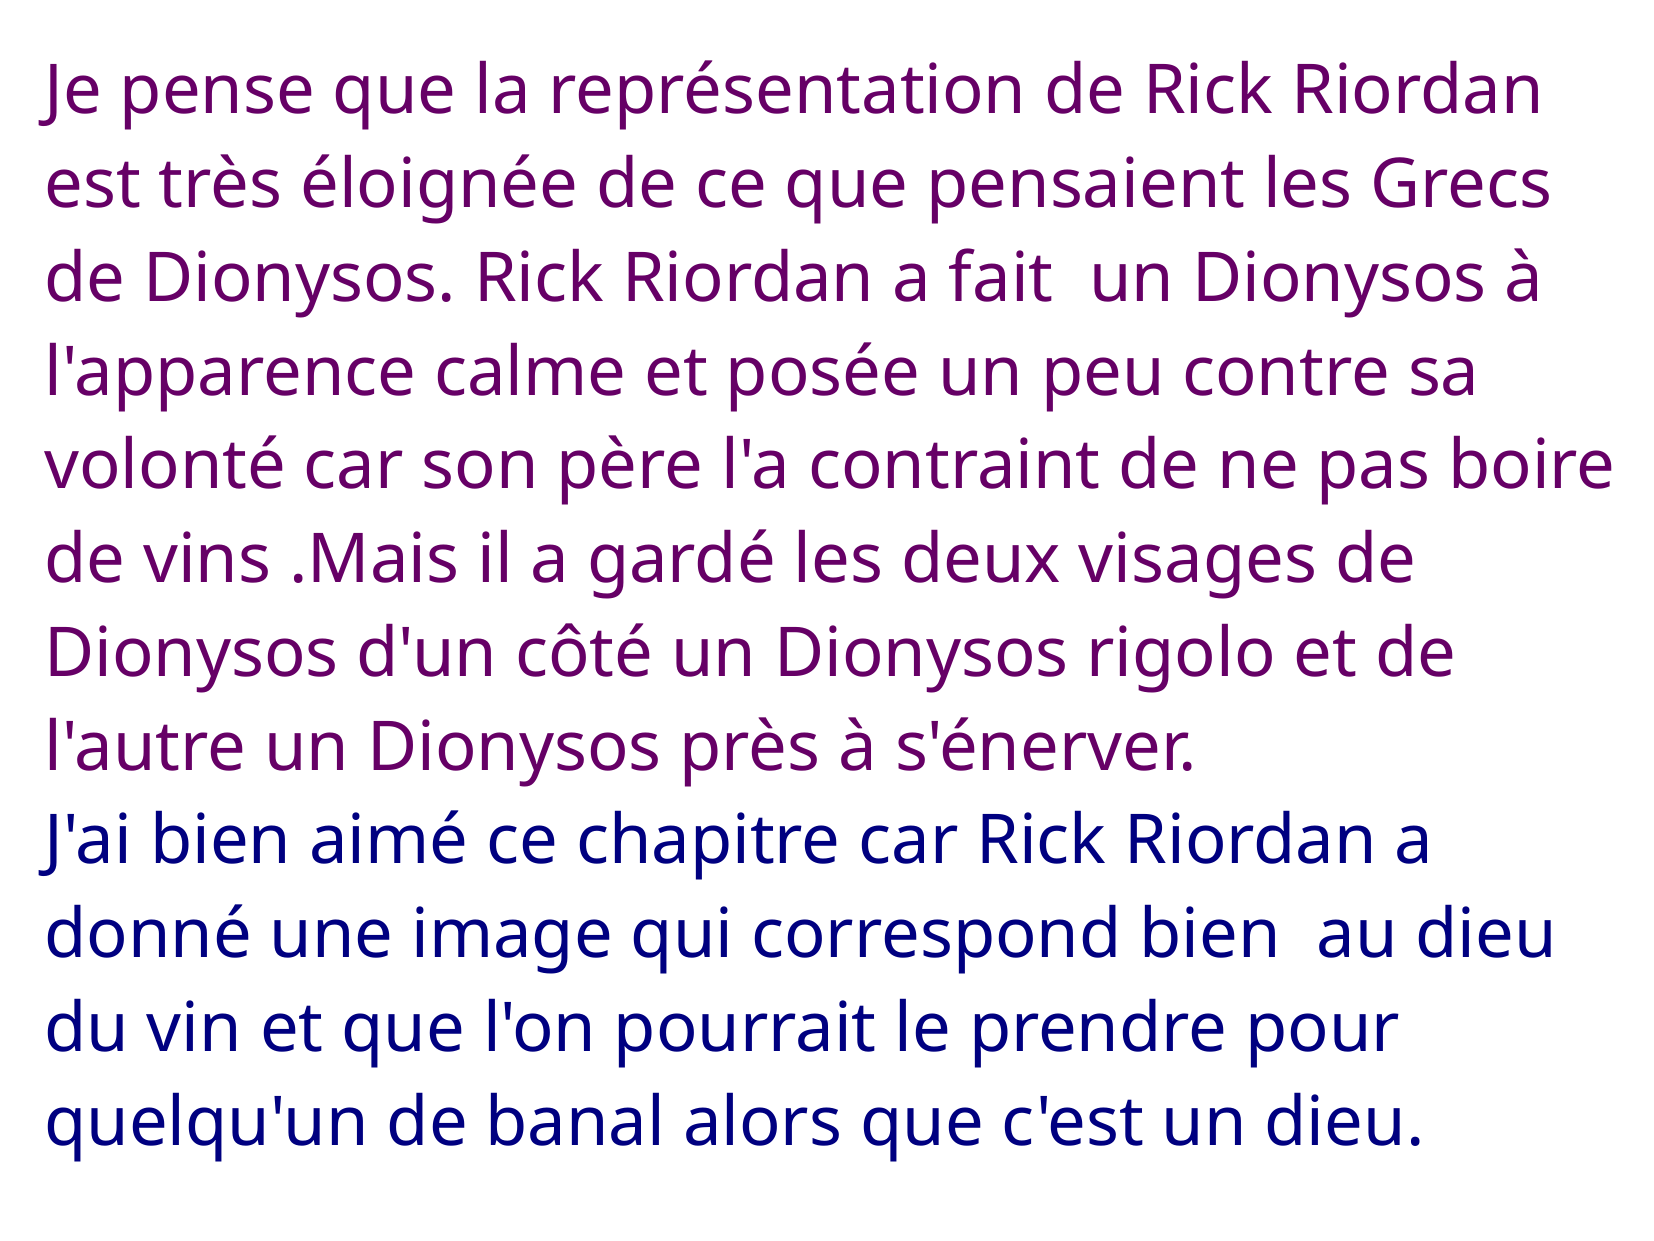

Je pense que la représentation de Rick Riordan est très éloignée de ce que pensaient les Grecs de Dionysos. Rick Riordan a fait un Dionysos à l'apparence calme et posée un peu contre sa volonté car son père l'a contraint de ne pas boire de vins .Mais il a gardé les deux visages de Dionysos d'un côté un Dionysos rigolo et de l'autre un Dionysos près à s'énerver.
J'ai bien aimé ce chapitre car Rick Riordan a donné une image qui correspond bien au dieu du vin et que l'on pourrait le prendre pour quelqu'un de banal alors que c'est un dieu.